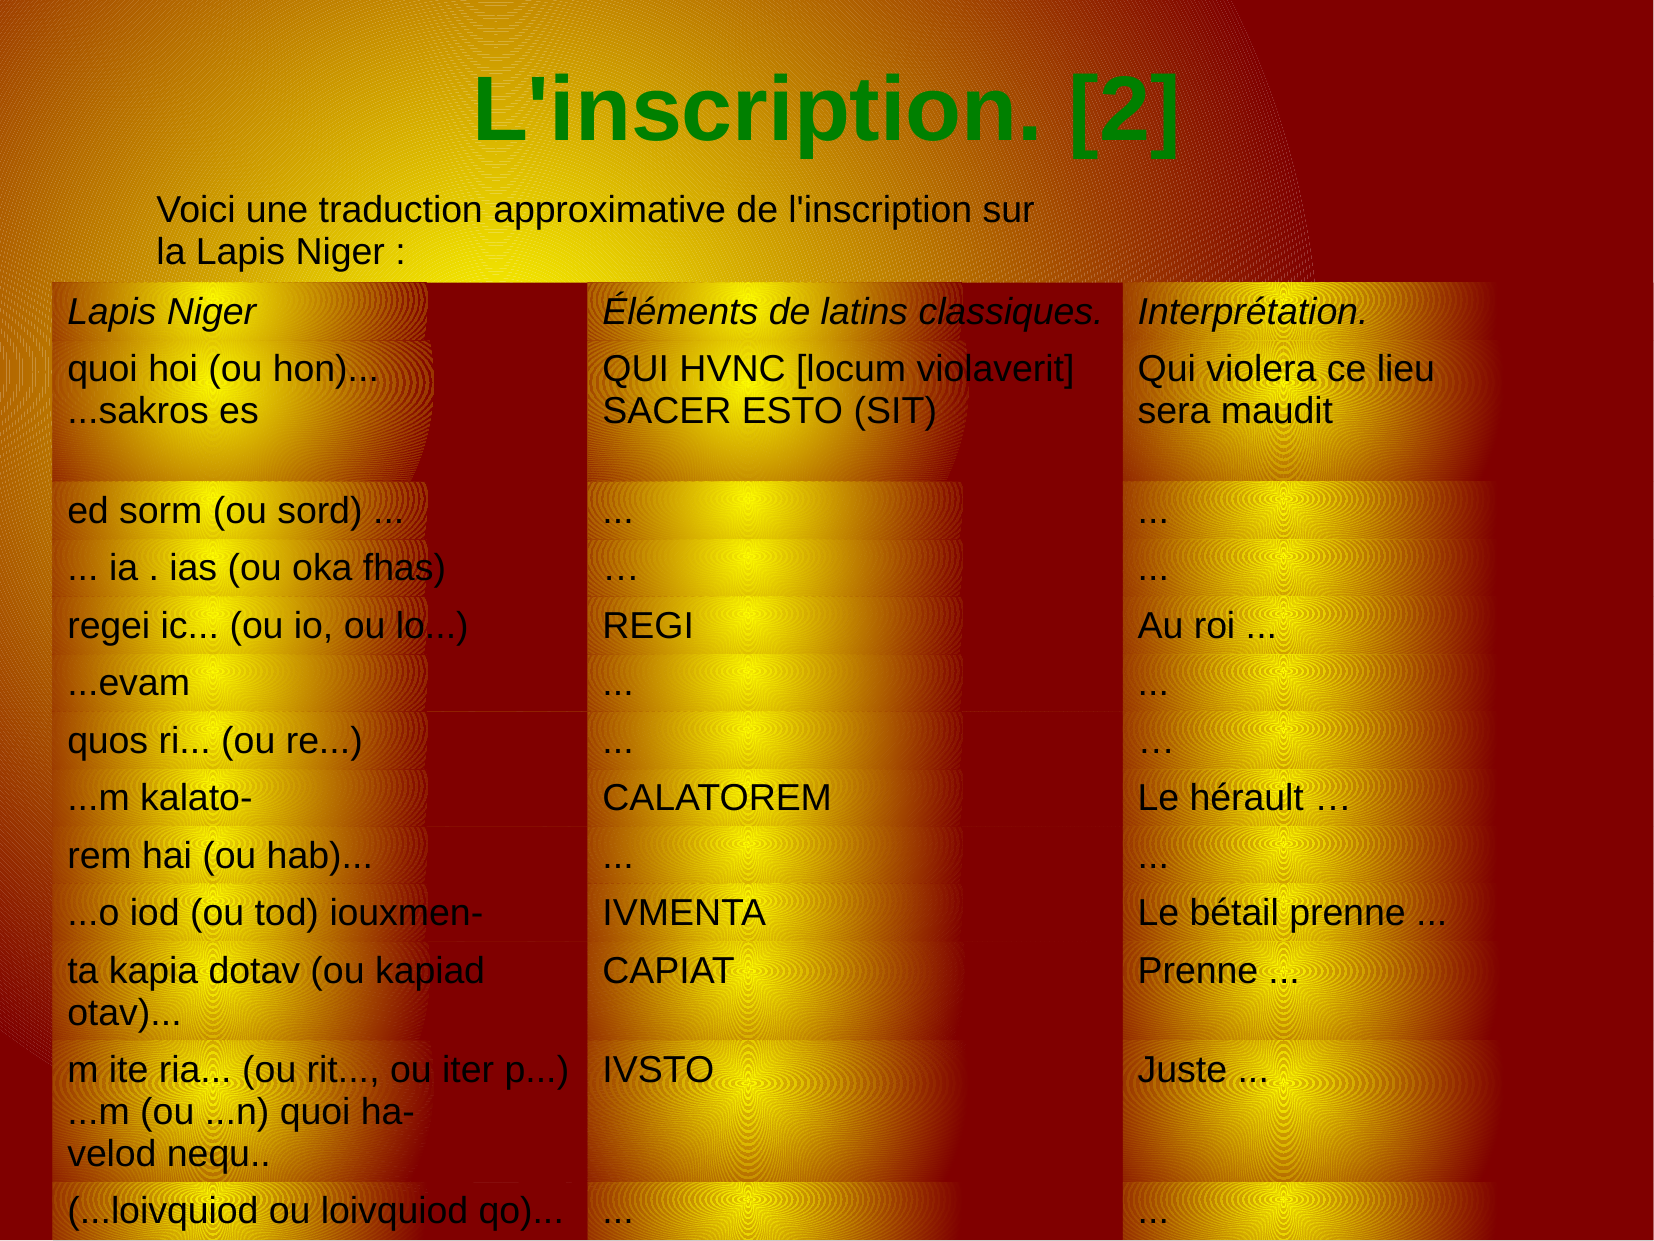

# L'inscription. [2]
Voici une traduction approximative de l'inscription sur la Lapis Niger :
| Lapis Niger | Éléments de latins classiques. | Interprétation. | |
| --- | --- | --- | --- |
| quoi hoi (ou hon)... ...sakros es | QUI HVNC [locum violaverit] SACER ESTO (SIT) | Qui violera ce lieu sera maudit | |
| ed sorm (ou sord) ... | ... | ... | |
| ... ia . ias (ou oka fhas) | … | ... | |
| regei ic... (ou io, ou lo...) | REGI | Au roi ... | |
| ...evam | ... | ... | |
| quos ri... (ou re...) | ... | … | |
| ...m kalato- | CALATOREM | Le hérault … | |
| rem hai (ou hab)... | ... | ... | |
| ...o iod (ou tod) iouxmen- | IVMENTA | Le bétail prenne ... | |
| ta kapia dotav (ou kapiad otav)... | CAPIAT | Prenne ... | |
| m ite ria... (ou rit..., ou iter p...) ...m (ou ...n) quoi ha- velod nequ.. | IVSTO | Juste ... | |
| (...loivquiod ou loivquiod qo)... | ... | ... | |
| | | | |
| | | | |
| | | | |
| | | | |
| | | | |
| | | | |
| | | | |
| | | | |
| | | | |